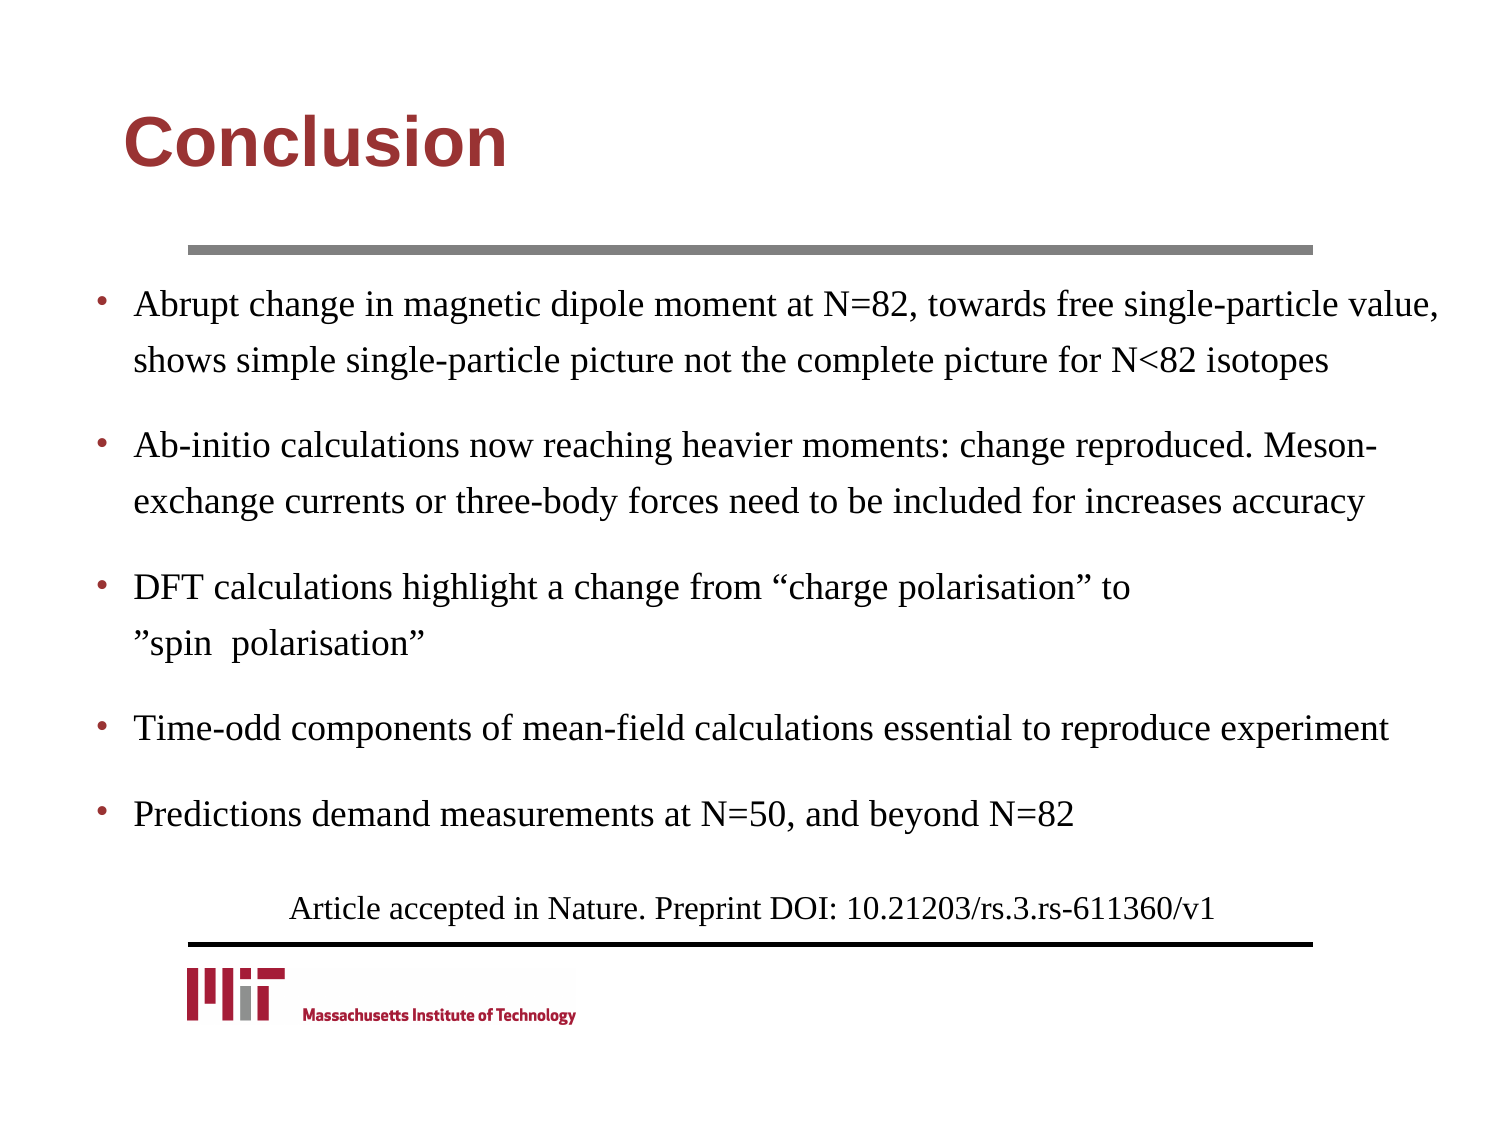

# Conclusion
Abrupt change in magnetic dipole moment at N=82, towards free single-particle value, shows simple single-particle picture not the complete picture for N<82 isotopes
Ab-initio calculations now reaching heavier moments: change reproduced. Meson-exchange currents or three-body forces need to be included for increases accuracy
DFT calculations highlight a change from “charge polarisation” to
”spin polarisation”
Time-odd components of mean-field calculations essential to reproduce experiment
Predictions demand measurements at N=50, and beyond N=82
Article accepted in Nature. Preprint DOI: 10.21203/rs.3.rs-611360/v1